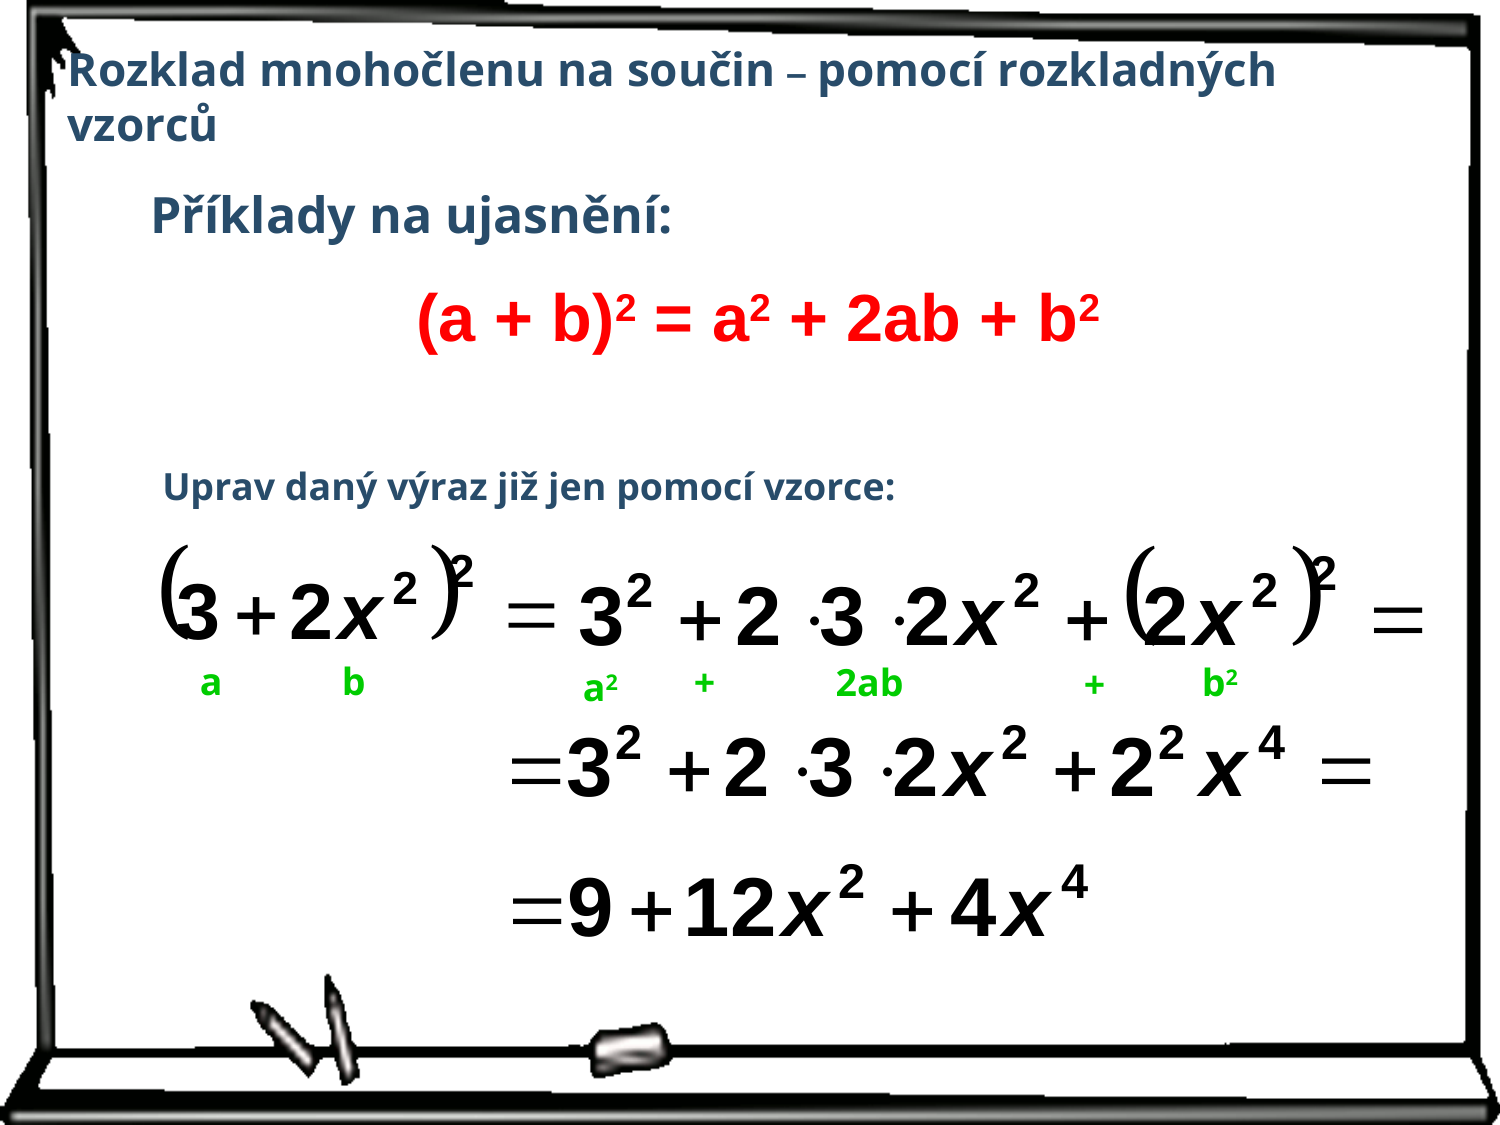

Rozklad mnohočlenu na součin – pomocí rozkladných vzorců
Příklady na ujasnění:
(a + b)2 = a2 + 2ab + b2
Uprav daný výraz již jen pomocí vzorce:
a
b
+
2ab
b2
+
a2